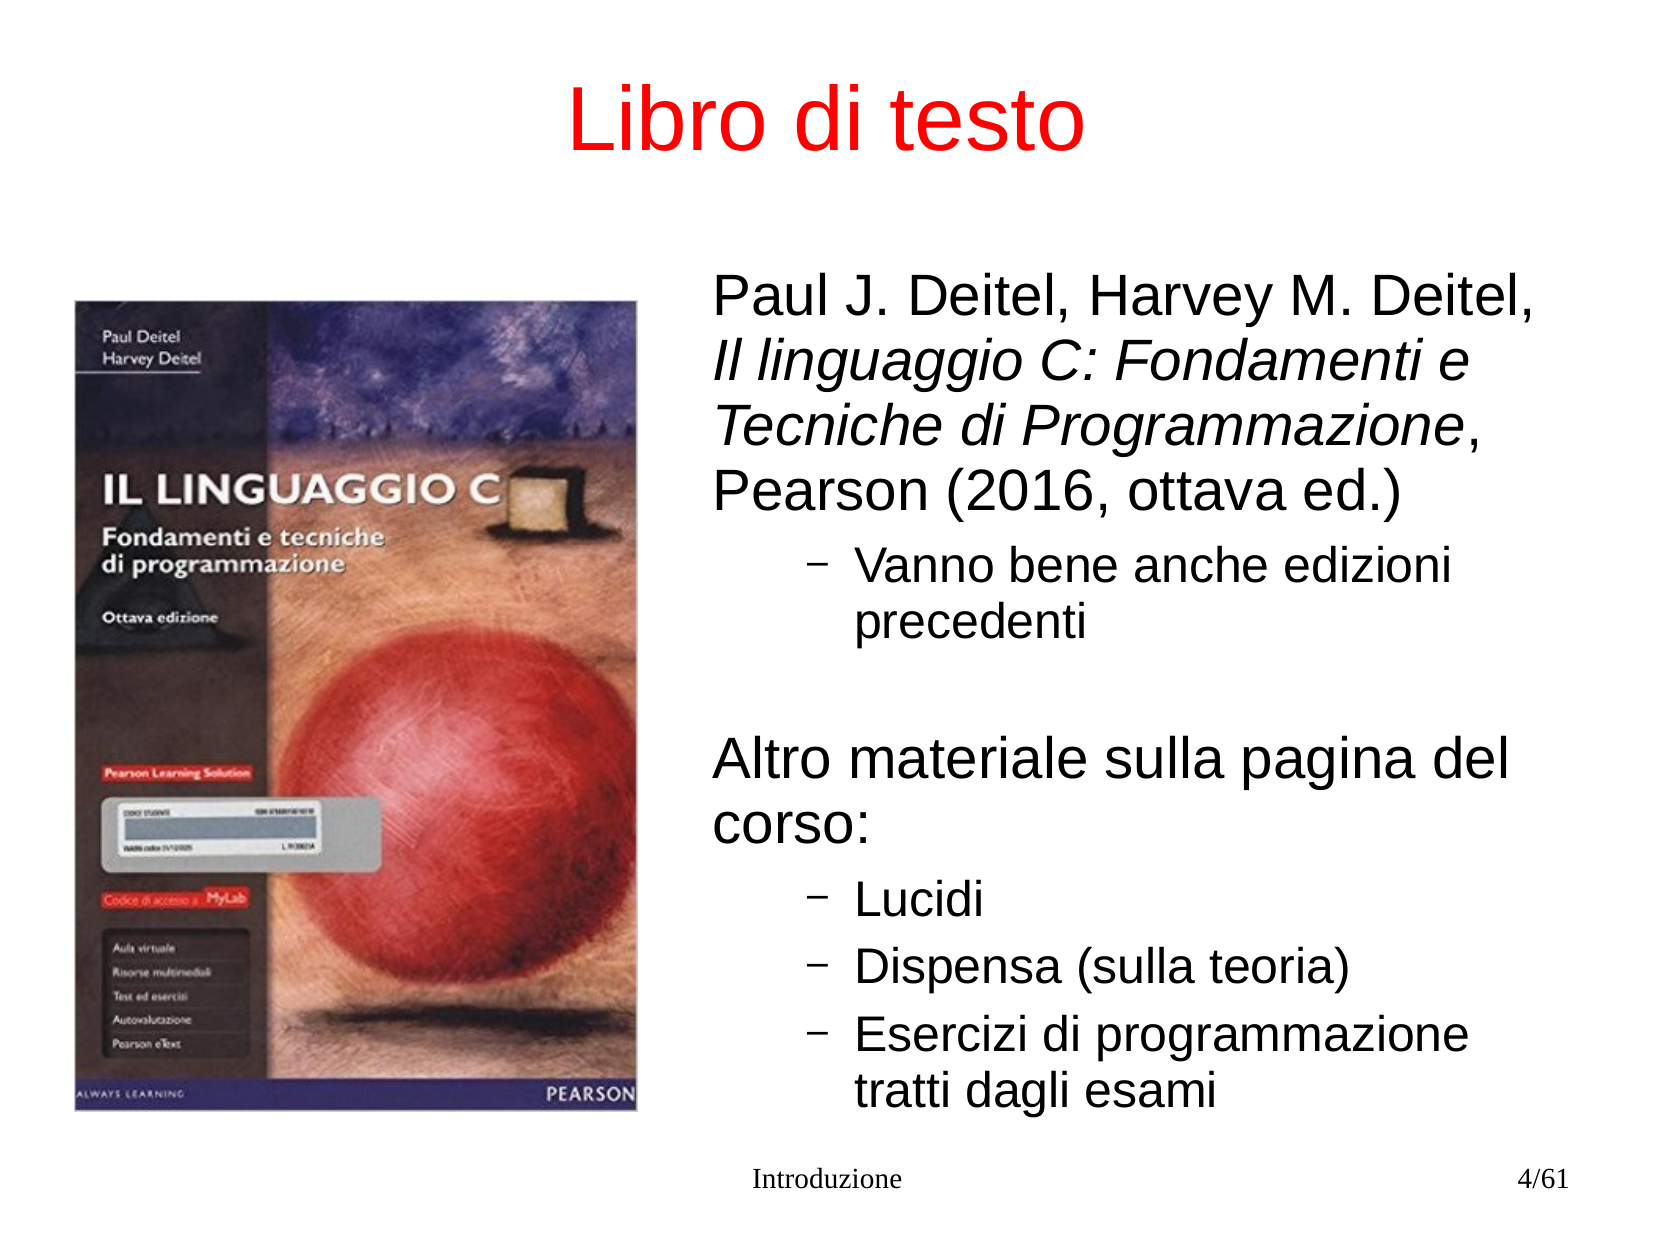

# Libro di testo
Paul J. Deitel, Harvey M. Deitel, Il linguaggio C: Fondamenti e Tecniche di Programmazione, Pearson (2016, ottava ed.)
Vanno bene anche edizioni precedenti
Altro materiale sulla pagina del corso:
Lucidi
Dispensa (sulla teoria)
Esercizi di programmazione tratti dagli esami
Introduzione
4